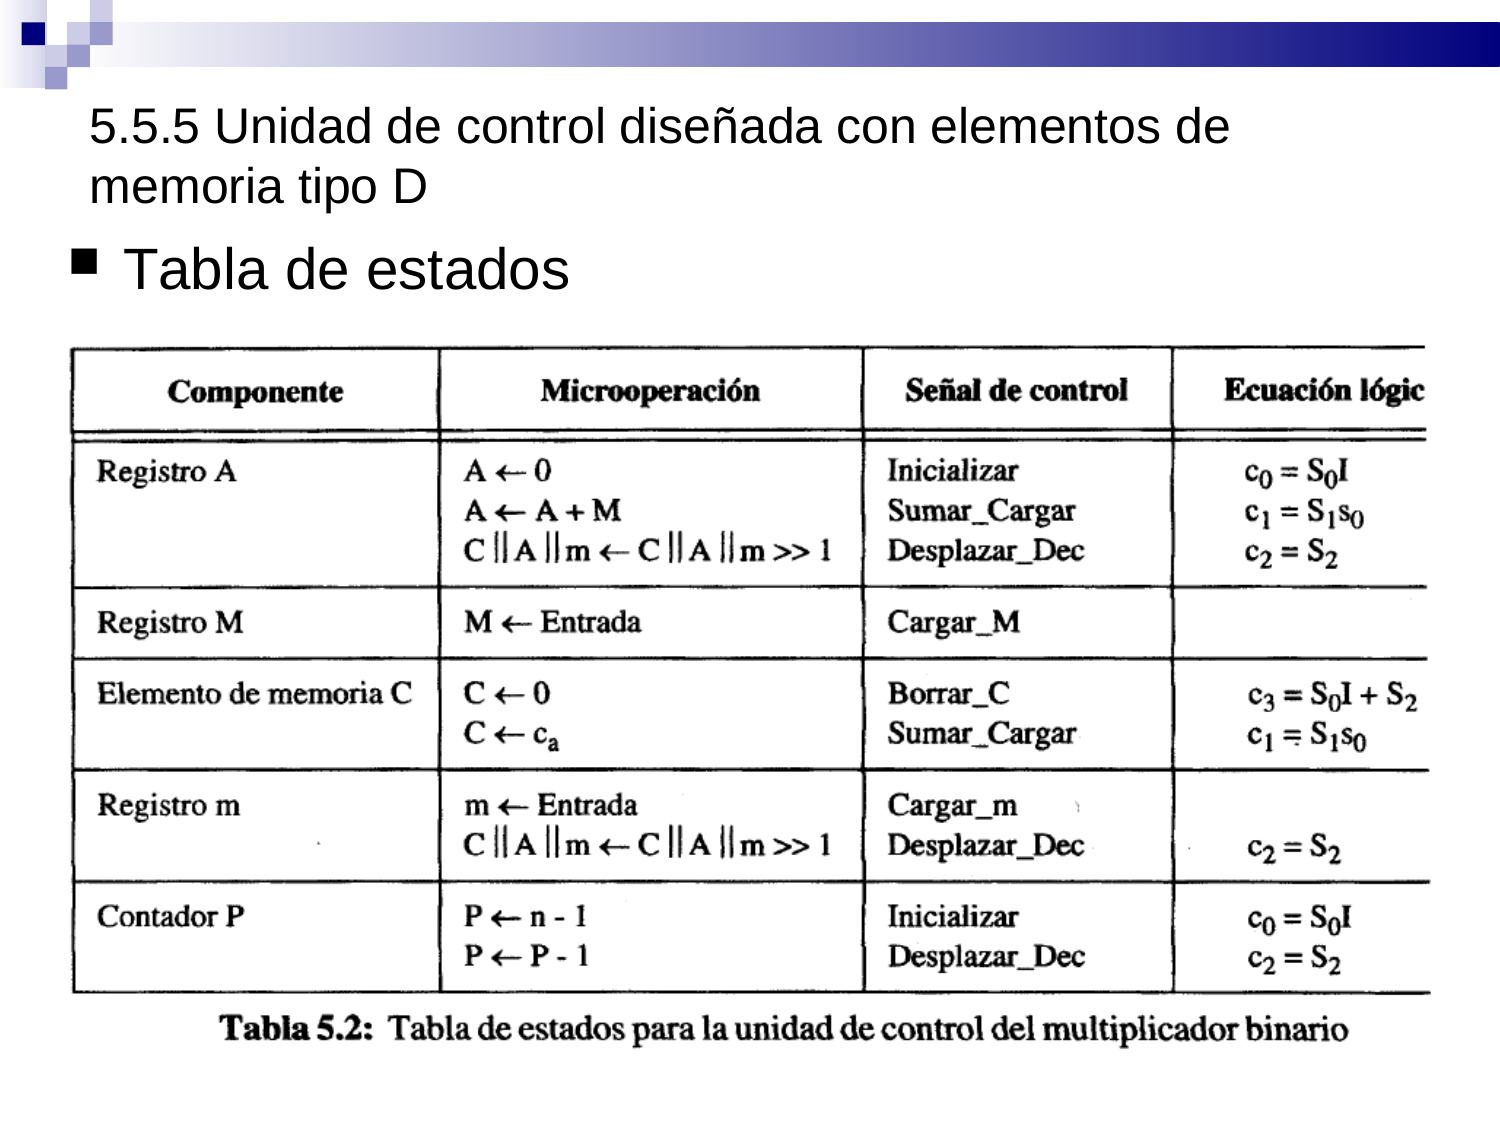

# 5.5.5 Unidad de control diseñada con elementos de memoria tipo D
Tabla de estados